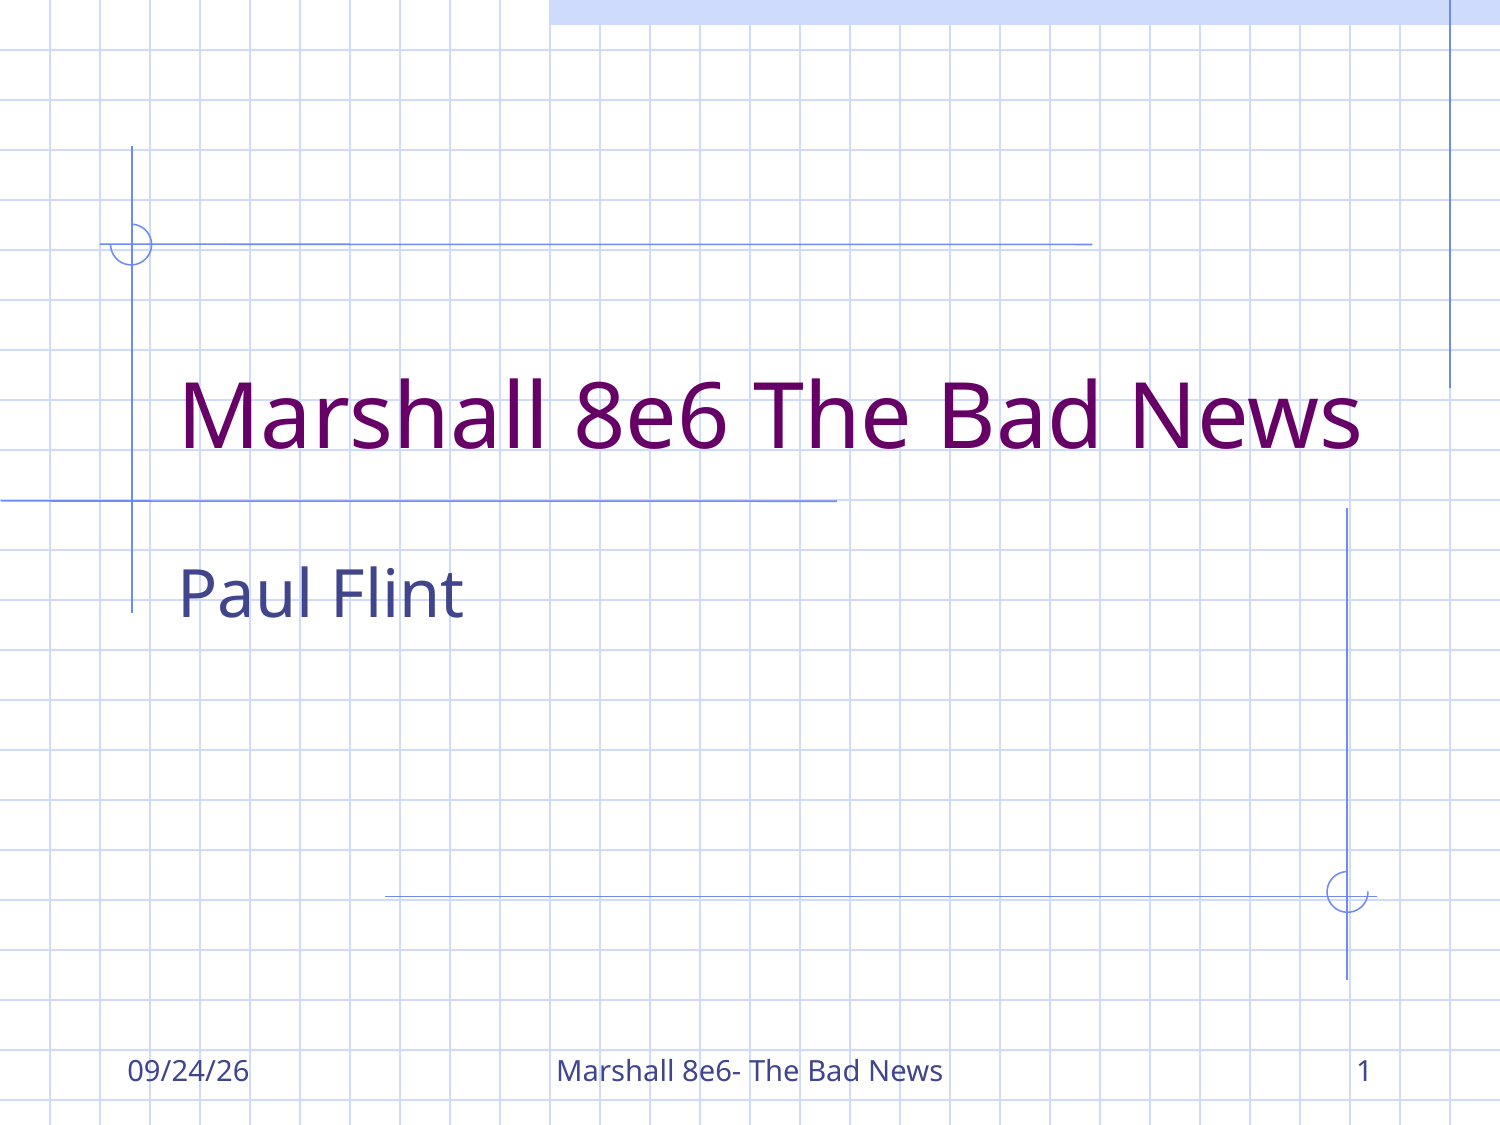

# Marshall 8e6 The Bad News
Paul Flint
Marshall 8e6- The Bad News
1